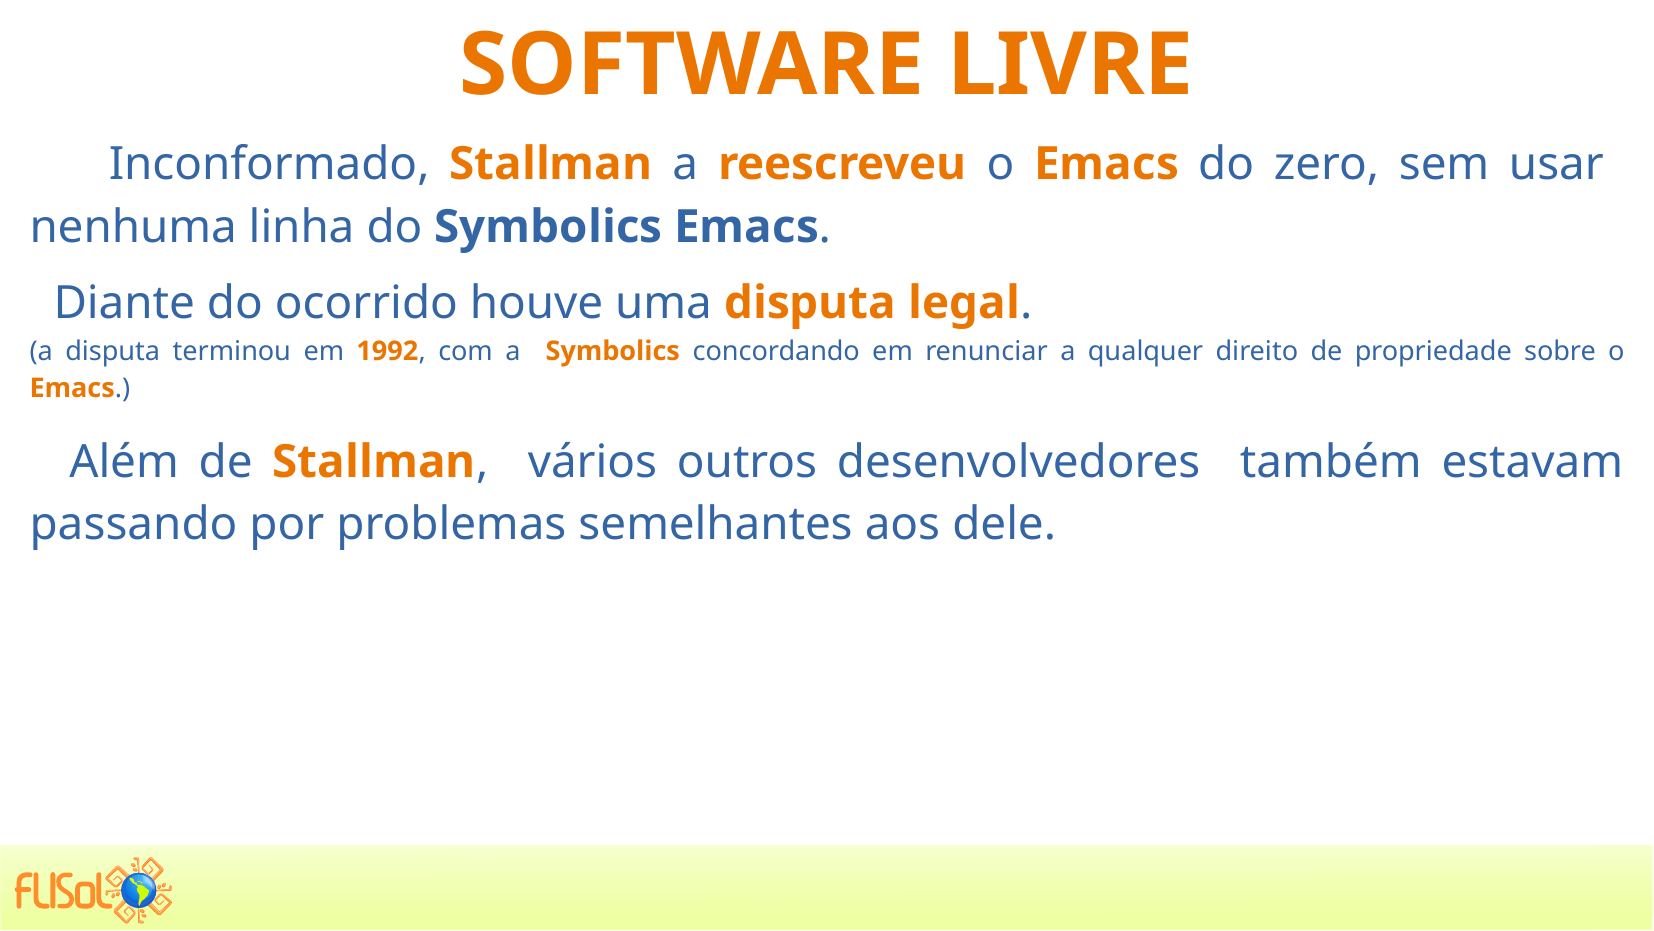

SOFTWARE LIVRE
 Inconformado, Stallman a reescreveu o Emacs do zero, sem usar nenhuma linha do Symbolics Emacs.
 Diante do ocorrido houve uma disputa legal.
(a disputa terminou em 1992, com a Symbolics concordando em renunciar a qualquer direito de propriedade sobre o Emacs.)
 Além de Stallman, vários outros desenvolvedores também estavam passando por problemas semelhantes aos dele.